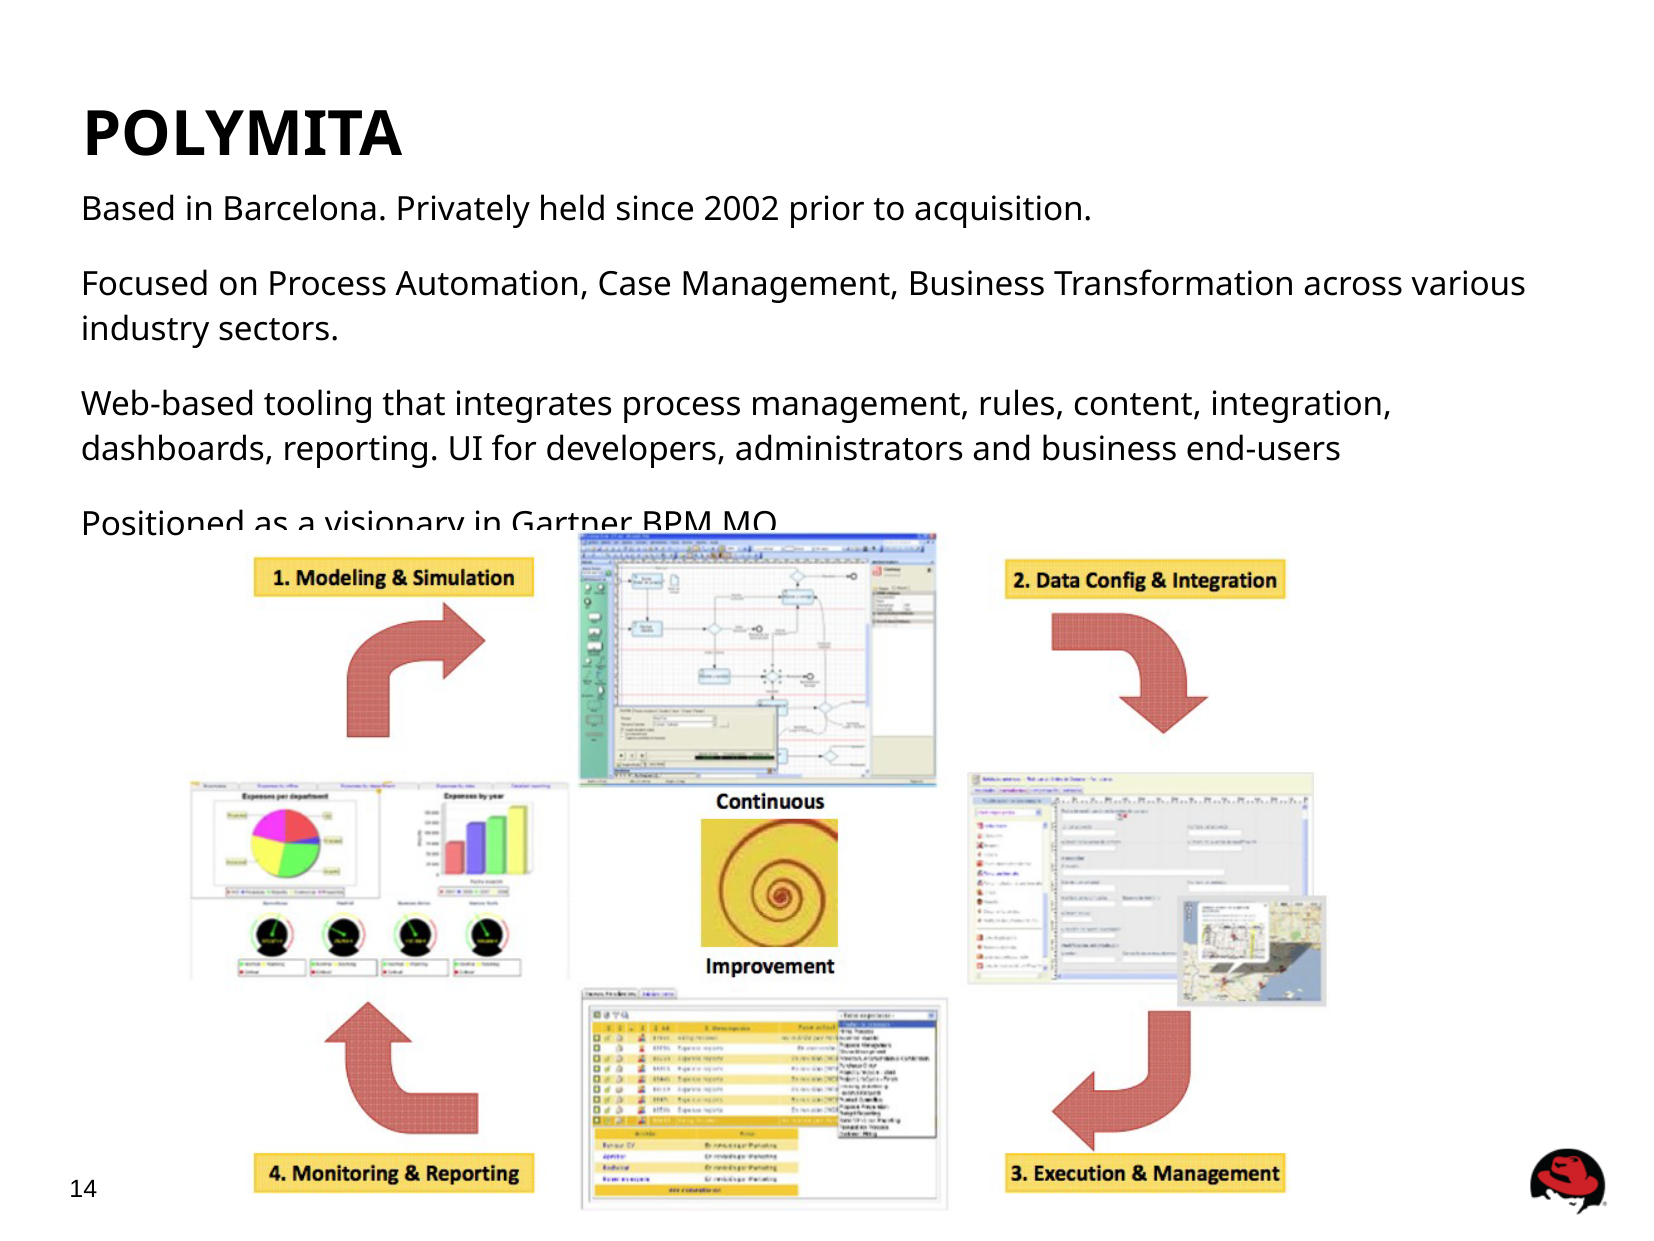

# POLYMITA
Based in Barcelona. Privately held since 2002 prior to acquisition.
Focused on Process Automation, Case Management, Business Transformation across various industry sectors.
Web-based tooling that integrates process management, rules, content, integration, dashboards, reporting. UI for developers, administrators and business end-users
Positioned as a visionary in Gartner BPM MQ